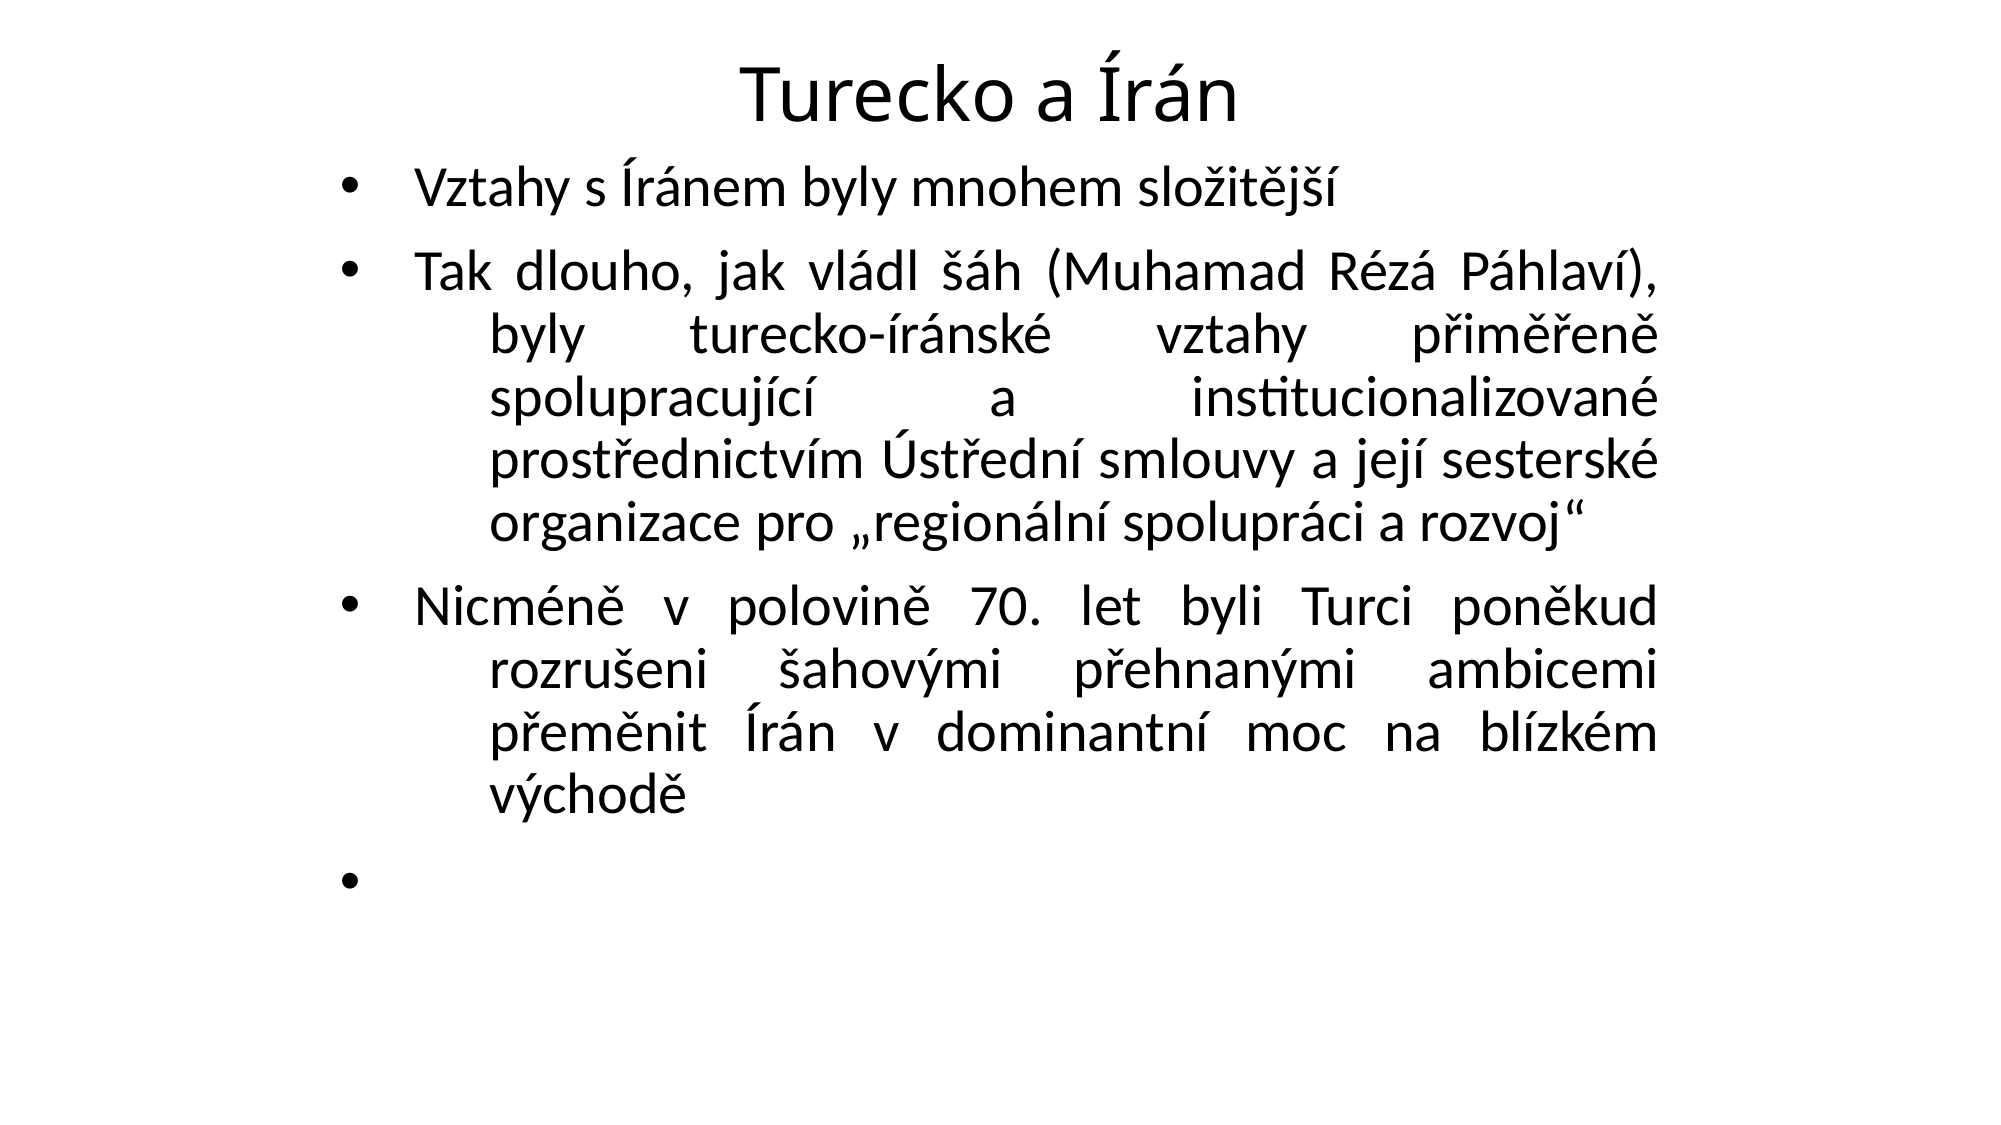

# Turecko a Írán
Vztahy s Íránem byly mnohem složitější​
Tak dlouho, jak vládl šáh (Muhamad Rézá Páhlaví), byly turecko-íránské vztahy přiměřeně spolupracující a institucionalizované prostřednictvím Ústřední smlouvy a její sesterské organizace pro „regionální spolupráci a rozvoj“ ​
Nicméně v polovině 70. let byli Turci poněkud rozrušeni šahovými přehnanými ambicemi přeměnit Írán v dominantní moc na blízkém východě